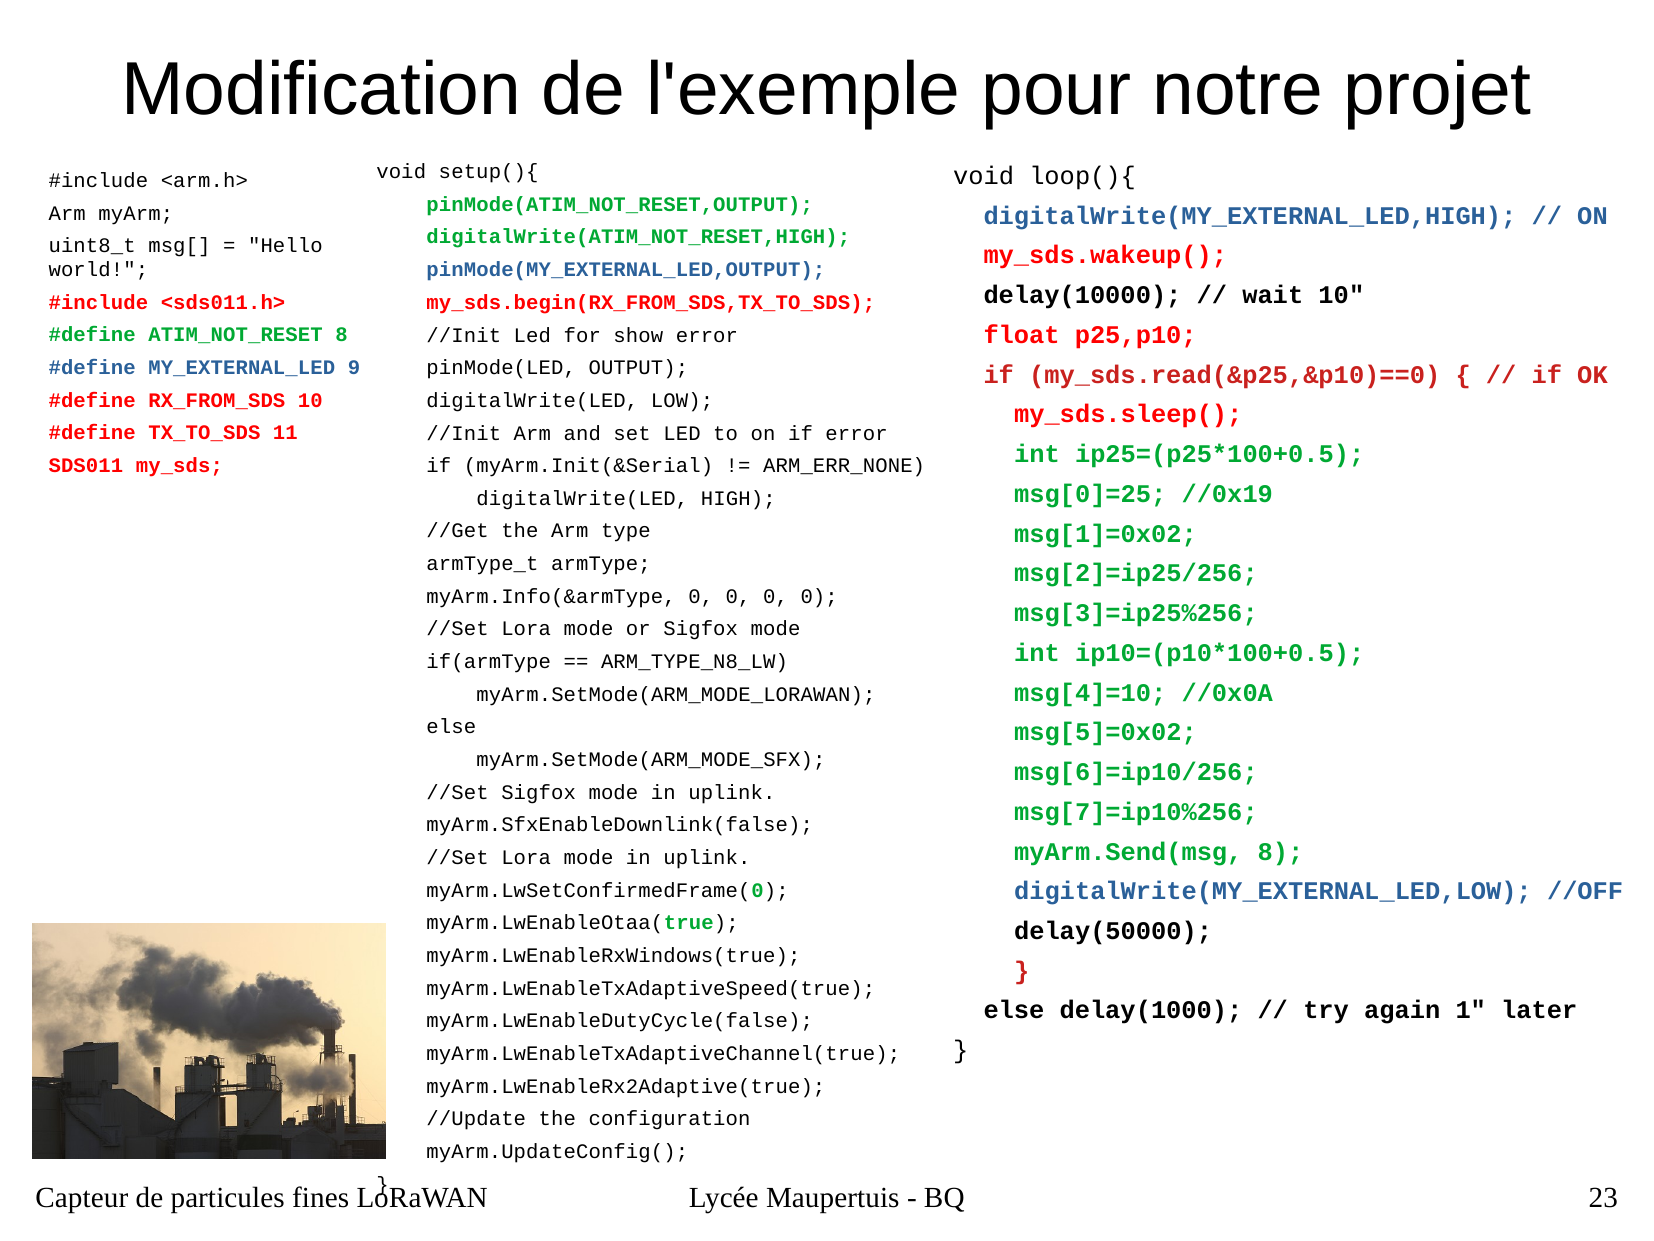

# Modification de l'exemple pour notre projet
void setup(){
 pinMode(ATIM_NOT_RESET,OUTPUT);
 digitalWrite(ATIM_NOT_RESET,HIGH);
 pinMode(MY_EXTERNAL_LED,OUTPUT);
 my_sds.begin(RX_FROM_SDS,TX_TO_SDS);
 //Init Led for show error
 pinMode(LED, OUTPUT);
 digitalWrite(LED, LOW);
 //Init Arm and set LED to on if error
 if (myArm.Init(&Serial) != ARM_ERR_NONE)
 digitalWrite(LED, HIGH);
 //Get the Arm type
 armType_t armType;
 myArm.Info(&armType, 0, 0, 0, 0);
 //Set Lora mode or Sigfox mode
 if(armType == ARM_TYPE_N8_LW)
 myArm.SetMode(ARM_MODE_LORAWAN);
 else
 myArm.SetMode(ARM_MODE_SFX);
 //Set Sigfox mode in uplink.
 myArm.SfxEnableDownlink(false);
 //Set Lora mode in uplink.
 myArm.LwSetConfirmedFrame(0);
 myArm.LwEnableOtaa(true);
 myArm.LwEnableRxWindows(true);
 myArm.LwEnableTxAdaptiveSpeed(true);
 myArm.LwEnableDutyCycle(false);
 myArm.LwEnableTxAdaptiveChannel(true);
 myArm.LwEnableRx2Adaptive(true);
 //Update the configuration
 myArm.UpdateConfig();
}
void loop(){
 digitalWrite(MY_EXTERNAL_LED,HIGH); // ON
 my_sds.wakeup();
 delay(10000); // wait 10"
 float p25,p10;
 if (my_sds.read(&p25,&p10)==0) { // if OK
 my_sds.sleep();
 int ip25=(p25*100+0.5);
 msg[0]=25; //0x19
 msg[1]=0x02;
 msg[2]=ip25/256;
 msg[3]=ip25%256;
 int ip10=(p10*100+0.5);
 msg[4]=10; //0x0A
 msg[5]=0x02;
 msg[6]=ip10/256;
 msg[7]=ip10%256;
 myArm.Send(msg, 8);
 digitalWrite(MY_EXTERNAL_LED,LOW); //OFF
 delay(50000);
 }
 else delay(1000); // try again 1" later
}
#include <arm.h>
Arm myArm;
uint8_t msg[] = "Hello world!";
#include <sds011.h>
#define ATIM_NOT_RESET 8
#define MY_EXTERNAL_LED 9
#define RX_FROM_SDS 10
#define TX_TO_SDS 11
SDS011 my_sds;
Capteur de particules fines LoRaWAN
Lycée Maupertuis - BQ
23